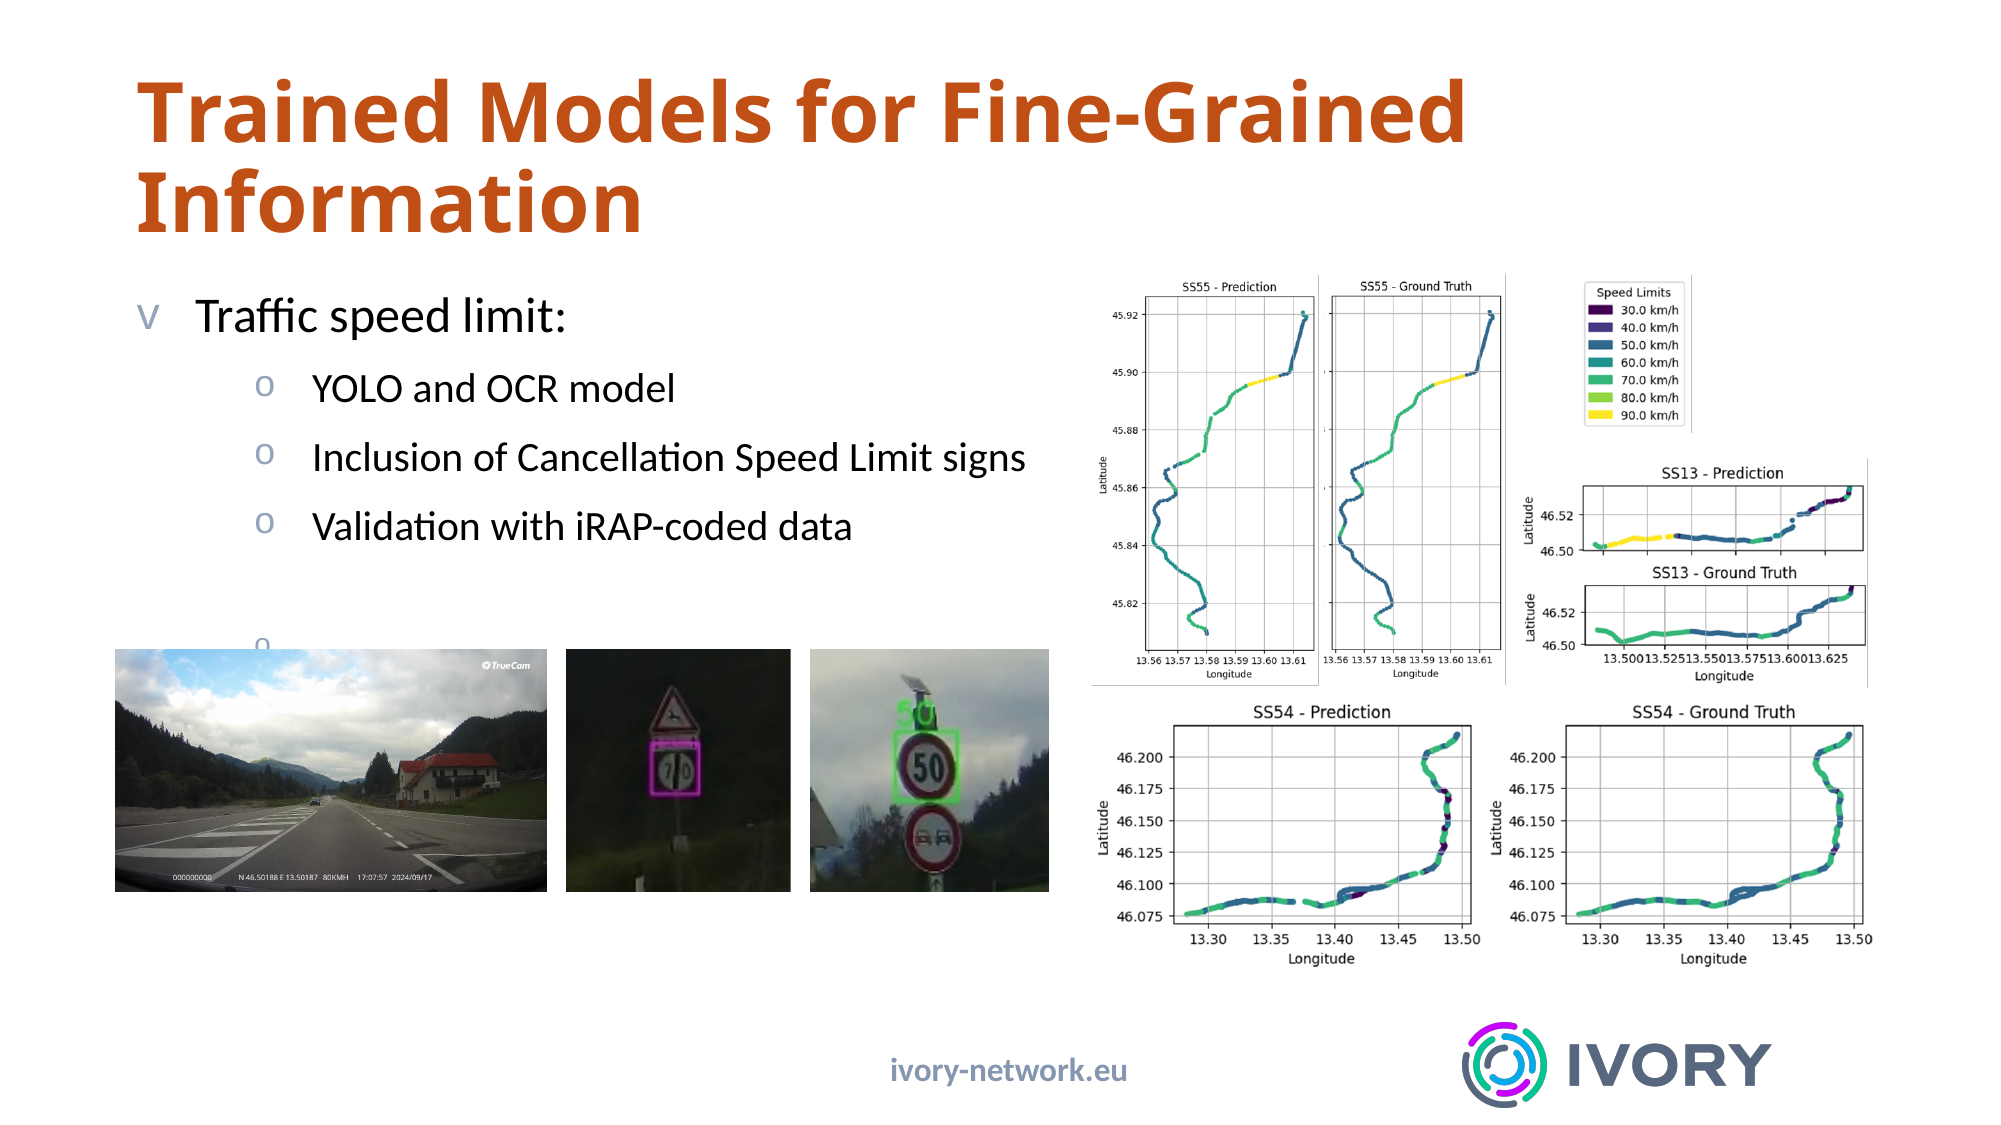

Trained Models for Fine-Grained Information
# Traffic speed limit:
YOLO and OCR model
Inclusion of Cancellation Speed Limit signs
Validation with iRAP-coded data
ivory-network.eu